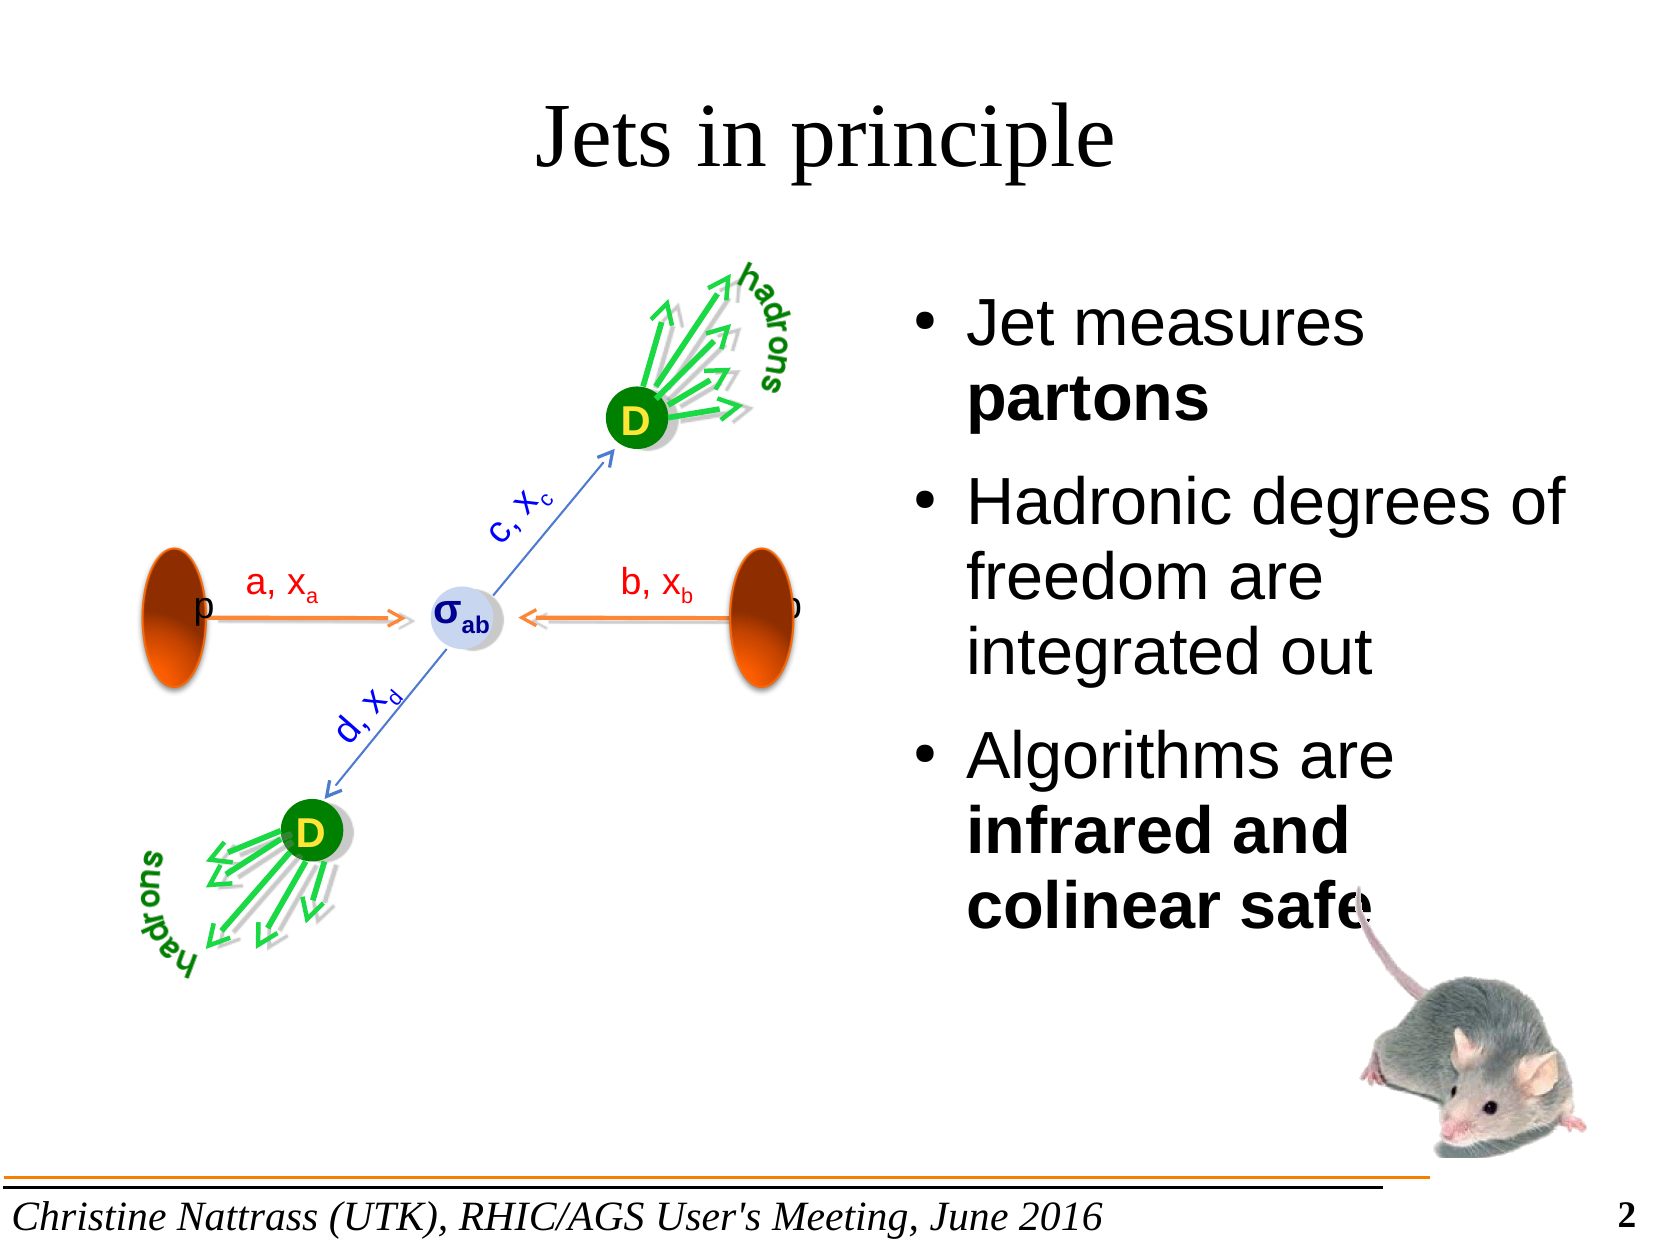

# Jets in principle
D
c, xc
a, xa
p
b, xb
p
σab
d, xd
D
Jet measures partons
Hadronic degrees of freedom are integrated out
Algorithms are infrared and colinear safe